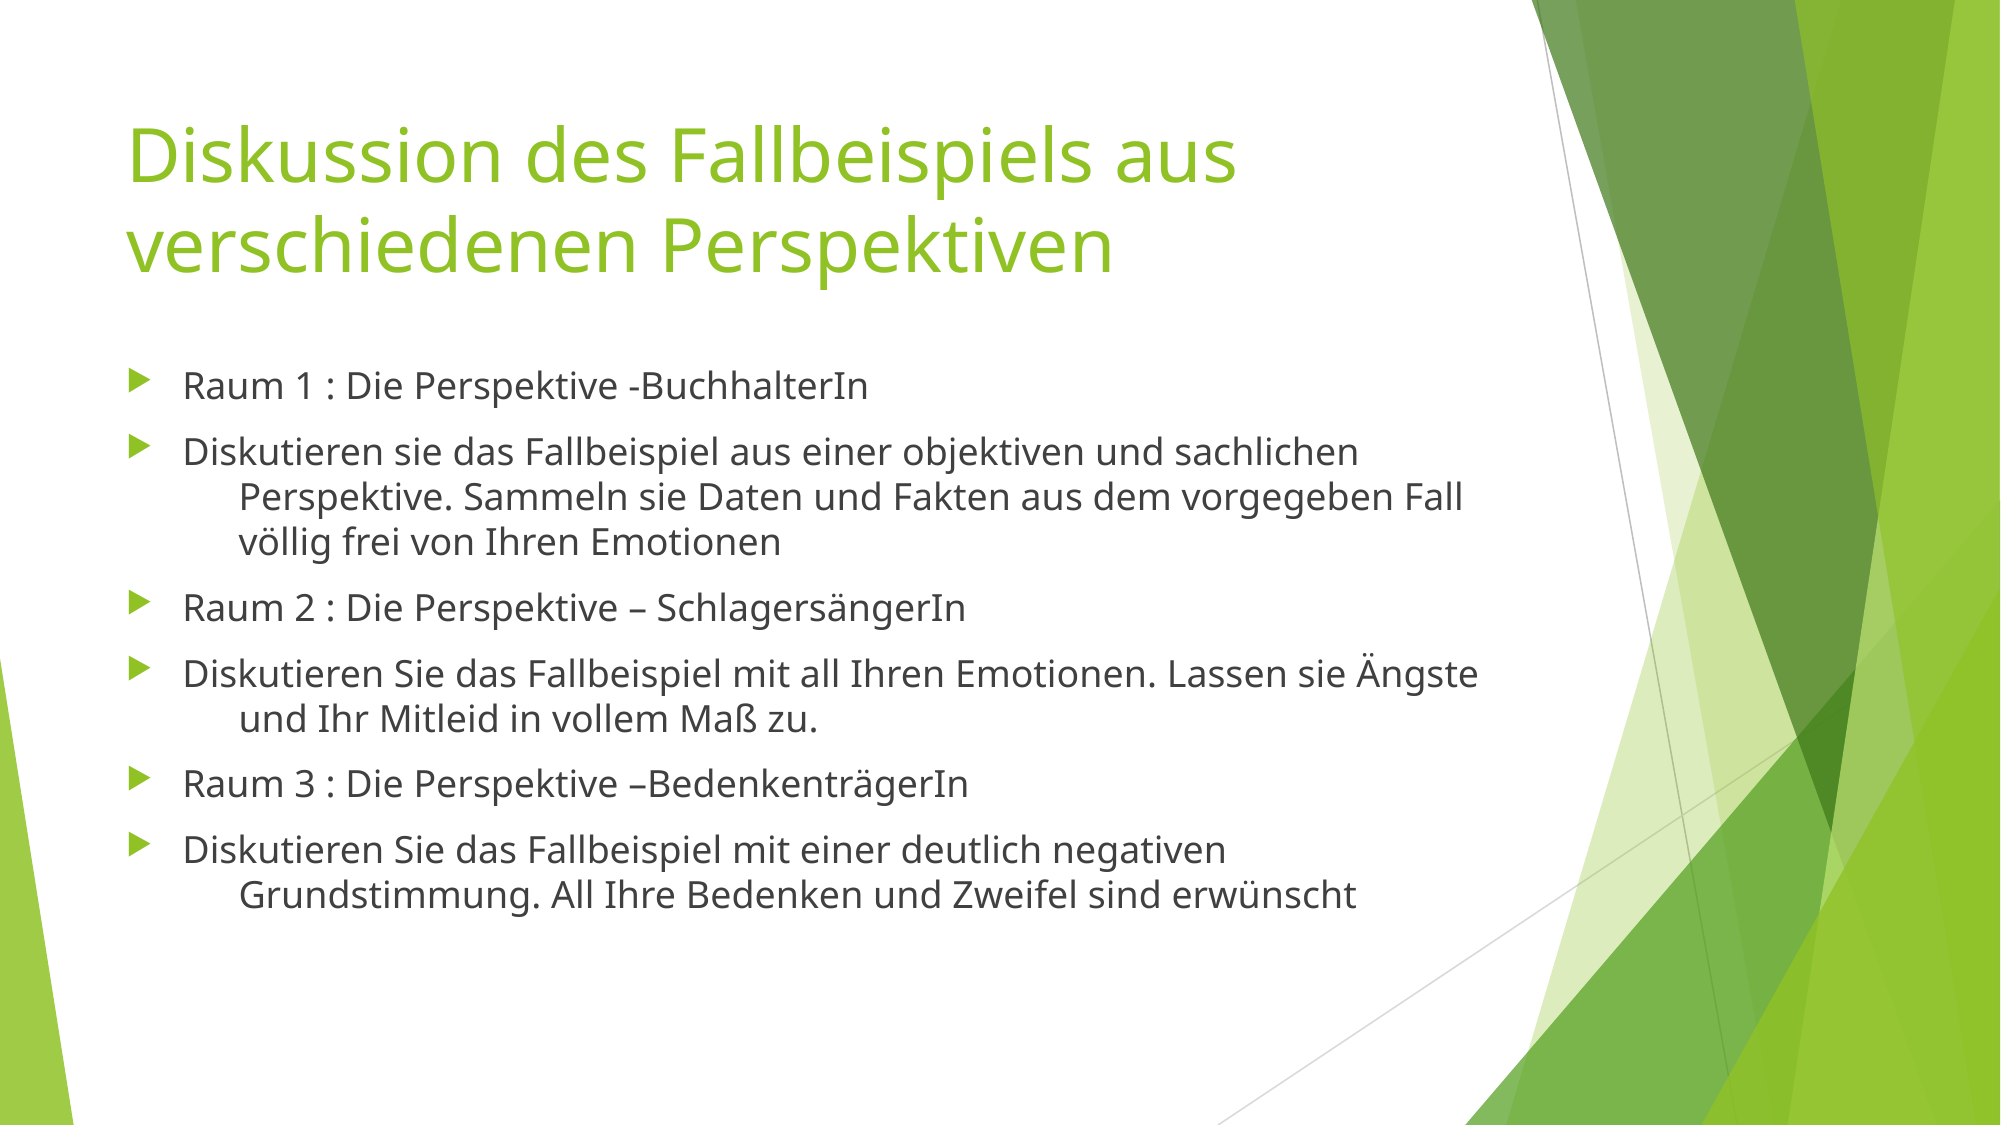

# Diskussion des Fallbeispiels aus verschiedenen Perspektiven
Raum 1 : Die Perspektive -BuchhalterIn
Diskutieren sie das Fallbeispiel aus einer objektiven und sachlichen Perspektive. Sammeln sie Daten und Fakten aus dem vorgegeben Fall völlig frei von Ihren Emotionen
Raum 2 : Die Perspektive – SchlagersängerIn
Diskutieren Sie das Fallbeispiel mit all Ihren Emotionen. Lassen sie Ängste und Ihr Mitleid in vollem Maß zu.
Raum 3 : Die Perspektive –BedenkenträgerIn
Diskutieren Sie das Fallbeispiel mit einer deutlich negativen Grundstimmung. All Ihre Bedenken und Zweifel sind erwünscht